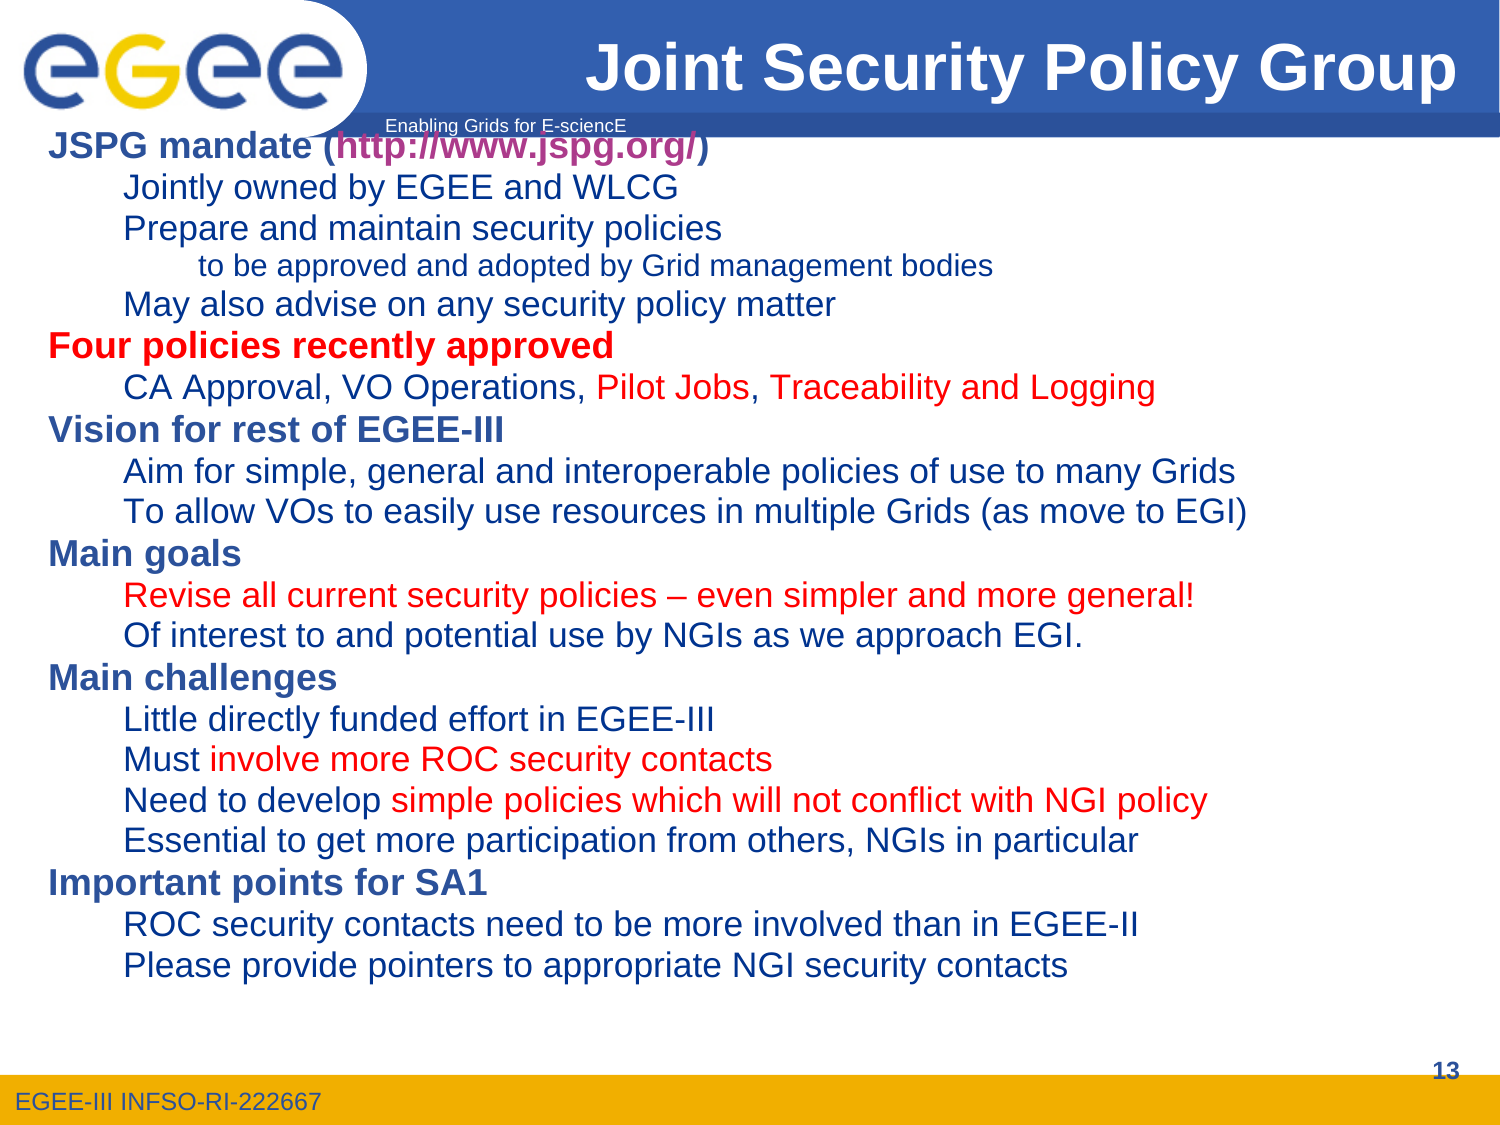

# Joint Security Policy Group
JSPG mandate (http://www.jspg.org/)
Jointly owned by EGEE and WLCG
Prepare and maintain security policies
to be approved and adopted by Grid management bodies
May also advise on any security policy matter
Four policies recently approved
CA Approval, VO Operations, Pilot Jobs, Traceability and Logging
Vision for rest of EGEE-III
Aim for simple, general and interoperable policies of use to many Grids
To allow VOs to easily use resources in multiple Grids (as move to EGI)
Main goals
Revise all current security policies – even simpler and more general!
Of interest to and potential use by NGIs as we approach EGI.
Main challenges
Little directly funded effort in EGEE-III
Must involve more ROC security contacts
Need to develop simple policies which will not conflict with NGI policy
Essential to get more participation from others, NGIs in particular
Important points for SA1
ROC security contacts need to be more involved than in EGEE-II
Please provide pointers to appropriate NGI security contacts